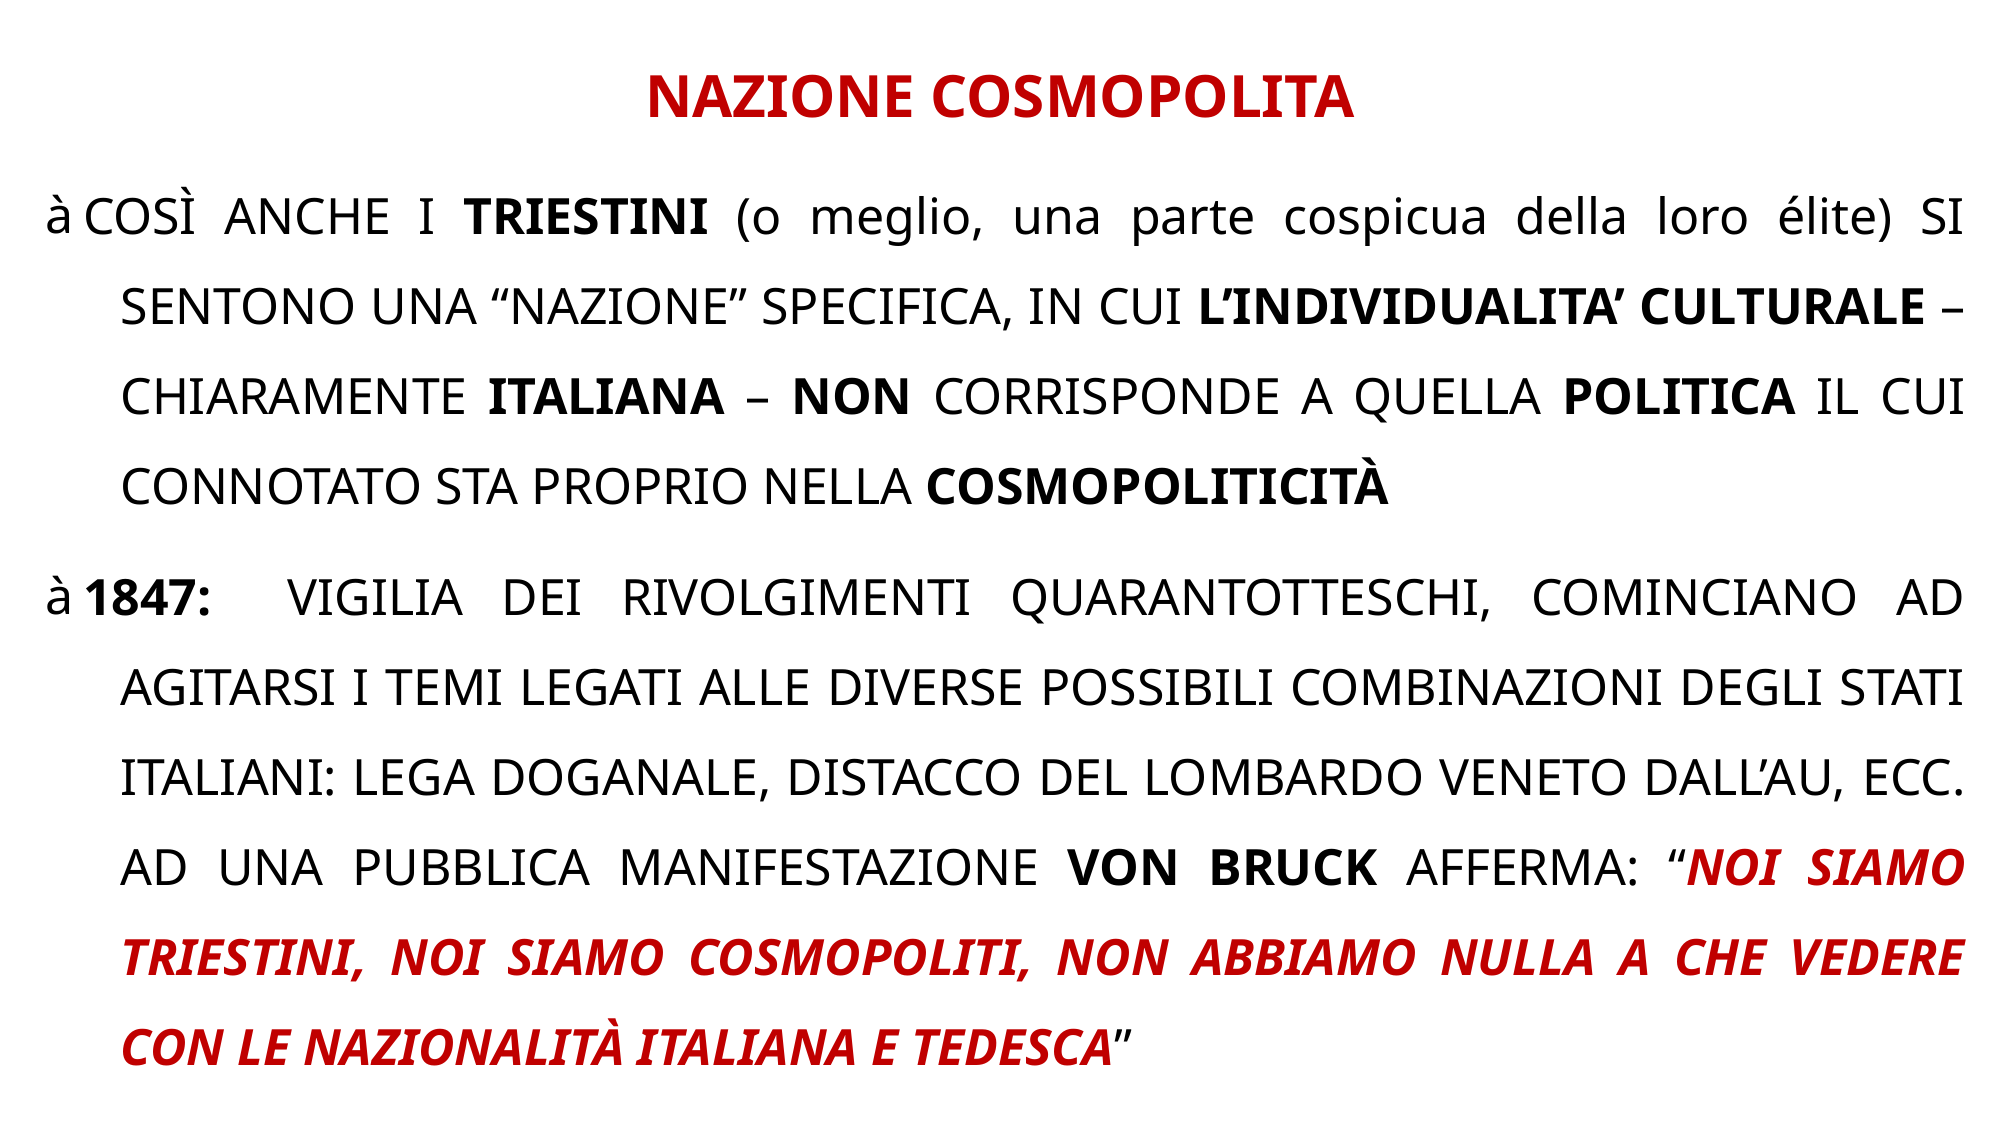

# NAZIONE COSMOPOLITA
COSÌ ANCHE I TRIESTINI (o meglio, una parte cospicua della loro élite) SI SENTONO UNA “NAZIONE” SPECIFICA, IN CUI L’INDIVIDUALITA’ CULTURALE – CHIARAMENTE ITALIANA – NON CORRISPONDE A QUELLA POLITICA IL CUI CONNOTATO STA PROPRIO NELLA COSMOPOLITICITÀ
1847: VIGILIA DEI RIVOLGIMENTI QUARANTOTTESCHI, COMINCIANO AD AGITARSI I TEMI LEGATI ALLE DIVERSE POSSIBILI COMBINAZIONI DEGLI STATI ITALIANI: LEGA DOGANALE, DISTACCO DEL LOMBARDO VENETO DALL’AU, ecc. ad una pubblica manifestazione von bruck afferma: “Noi siamo triestini, noi siamo cosmopoliti, non abbiamo nulla a che vedere con le nazionalità italiana e tedesca”